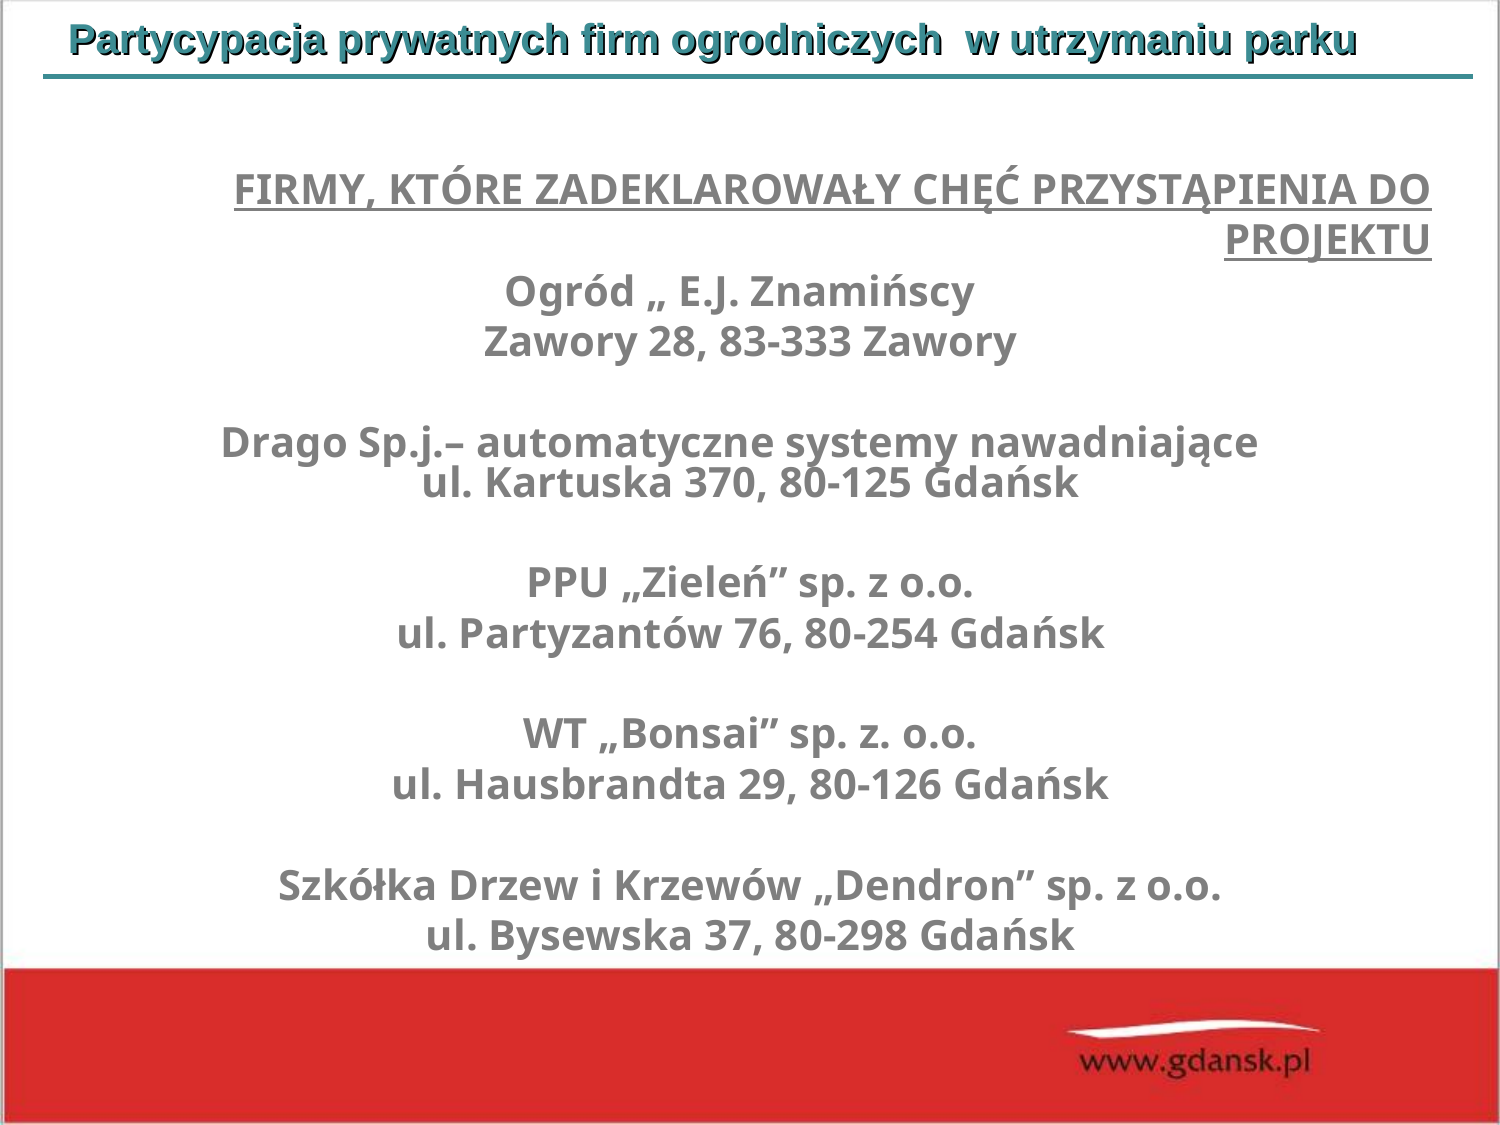

Partycypacja prywatnych firm ogrodniczych w utrzymaniu parku
FIRMY, KTÓRE ZADEKLAROWAŁY CHĘĆ PRZYSTĄPIENIA DO PROJEKTU
Ogród „ E.J. Znamińscy
Zawory 28, 83-333 Zawory
Drago Sp.j.– automatyczne systemy nawadniające
ul. Kartuska 370, 80-125 Gdańsk
PPU „Zieleń” sp. z o.o.
ul. Partyzantów 76, 80-254 Gdańsk
WT „Bonsai” sp. z. o.o.
ul. Hausbrandta 29, 80-126 Gdańsk
Szkółka Drzew i Krzewów „Dendron” sp. z o.o.
ul. Bysewska 37, 80-298 Gdańsk